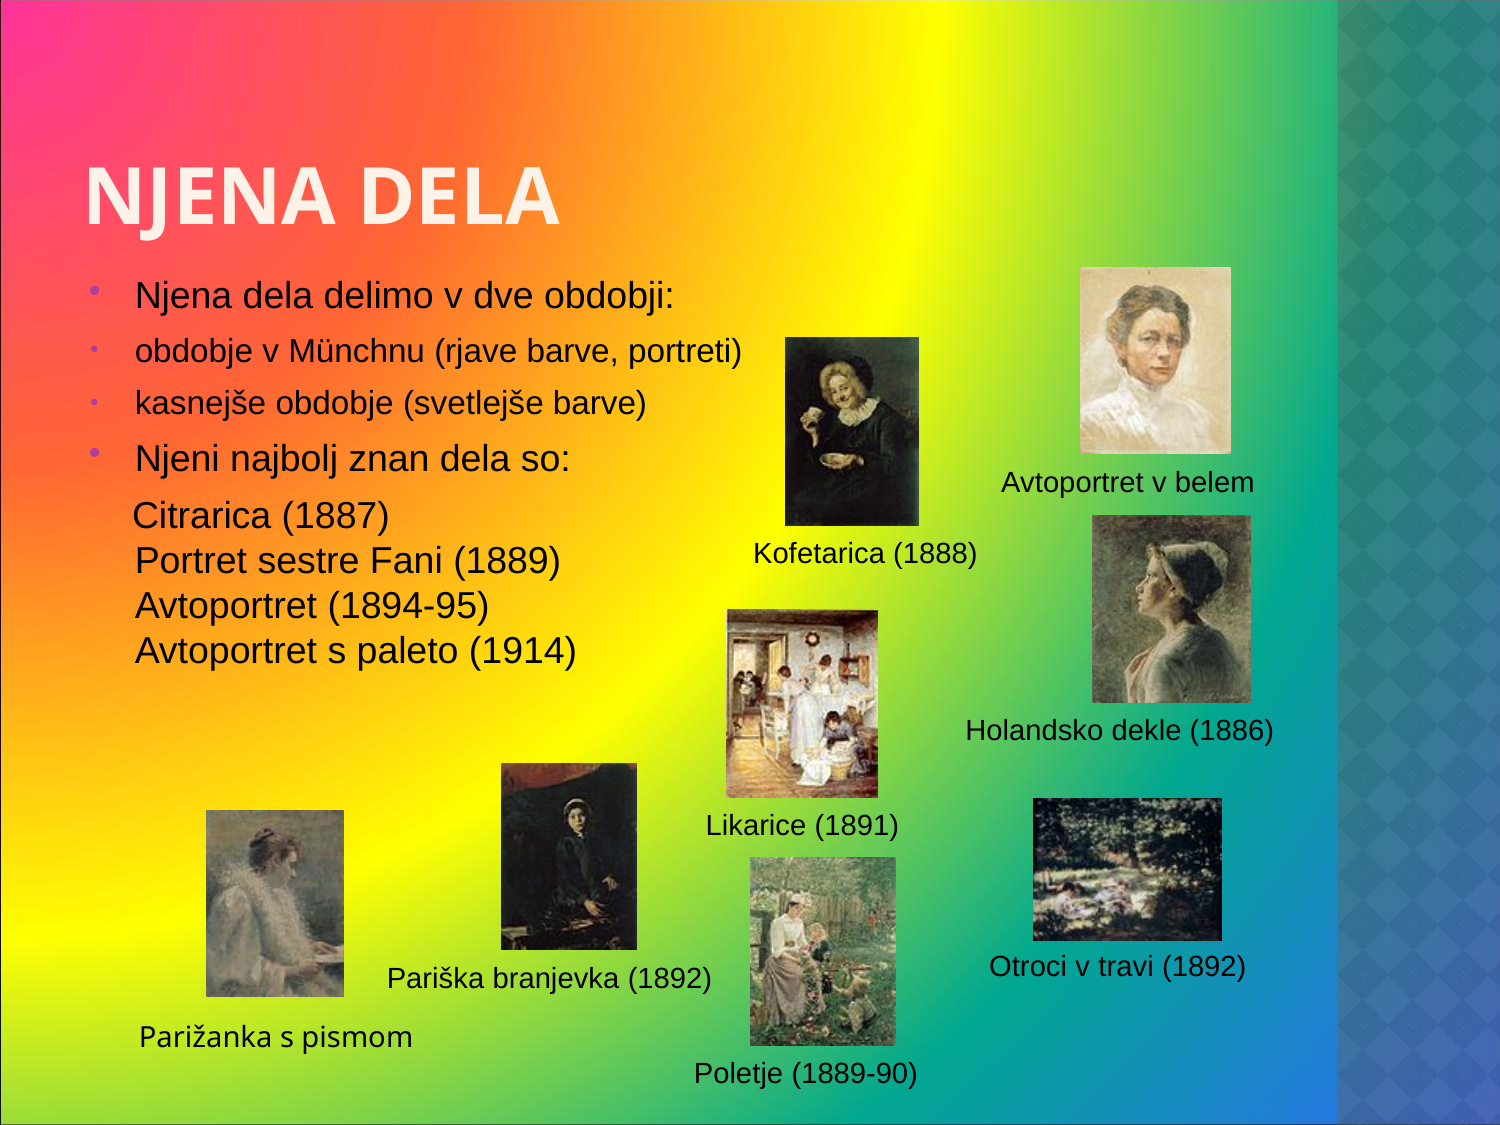

# Njena DELA
Njena dela delimo v dve obdobji:
obdobje v Münchnu (rjave barve, portreti)
kasnejše obdobje (svetlejše barve)
Njeni najbolj znan dela so:
 Citrarica (1887)
Portret sestre Fani (1889)
Avtoportret (1894-95)
Avtoportret s paleto (1914)
Avtoportret v belem
Kofetarica (1888)
Holandsko dekle (1886)
Likarice (1891)
Otroci v travi (1892)
Pariška branjevka (1892)
Parižanka s pismom
Poletje (1889-90)